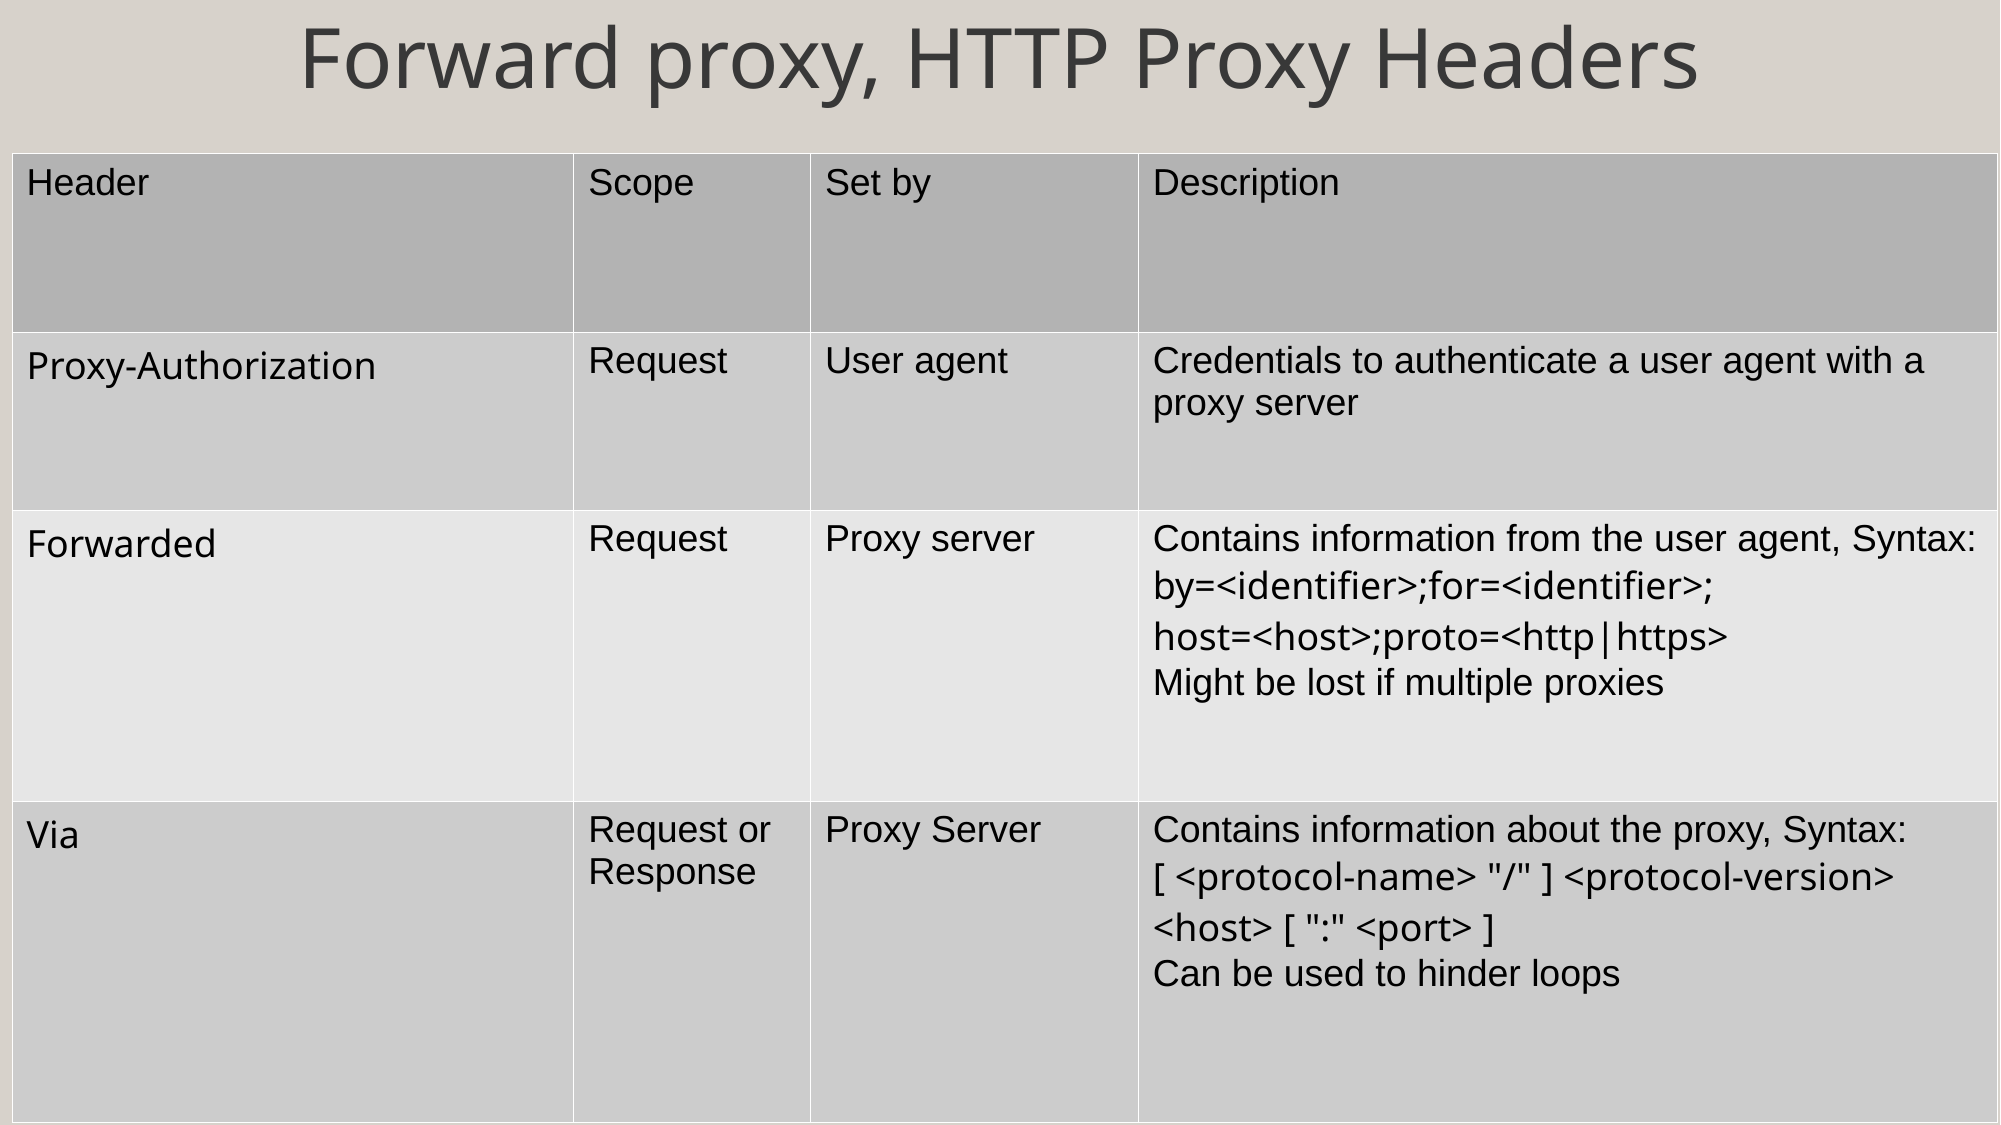

Forward proxy, HTTP Proxy Headers
| Header | Scope | Set by | Description |
| --- | --- | --- | --- |
| Proxy-Authorization | Request | User agent | Credentials to authenticate a user agent with a proxy server |
| Forwarded | Request | Proxy server | Contains information from the user agent, Syntax: by=<identifier>;for=<identifier>; host=<host>;proto=<http|https> Might be lost if multiple proxies |
| Via | Request or Response | Proxy Server | Contains information about the proxy, Syntax: [ <protocol-name> "/" ] <protocol-version> <host> [ ":" <port> ] Can be used to hinder loops |
#
Difference between forward- and reverse proxy